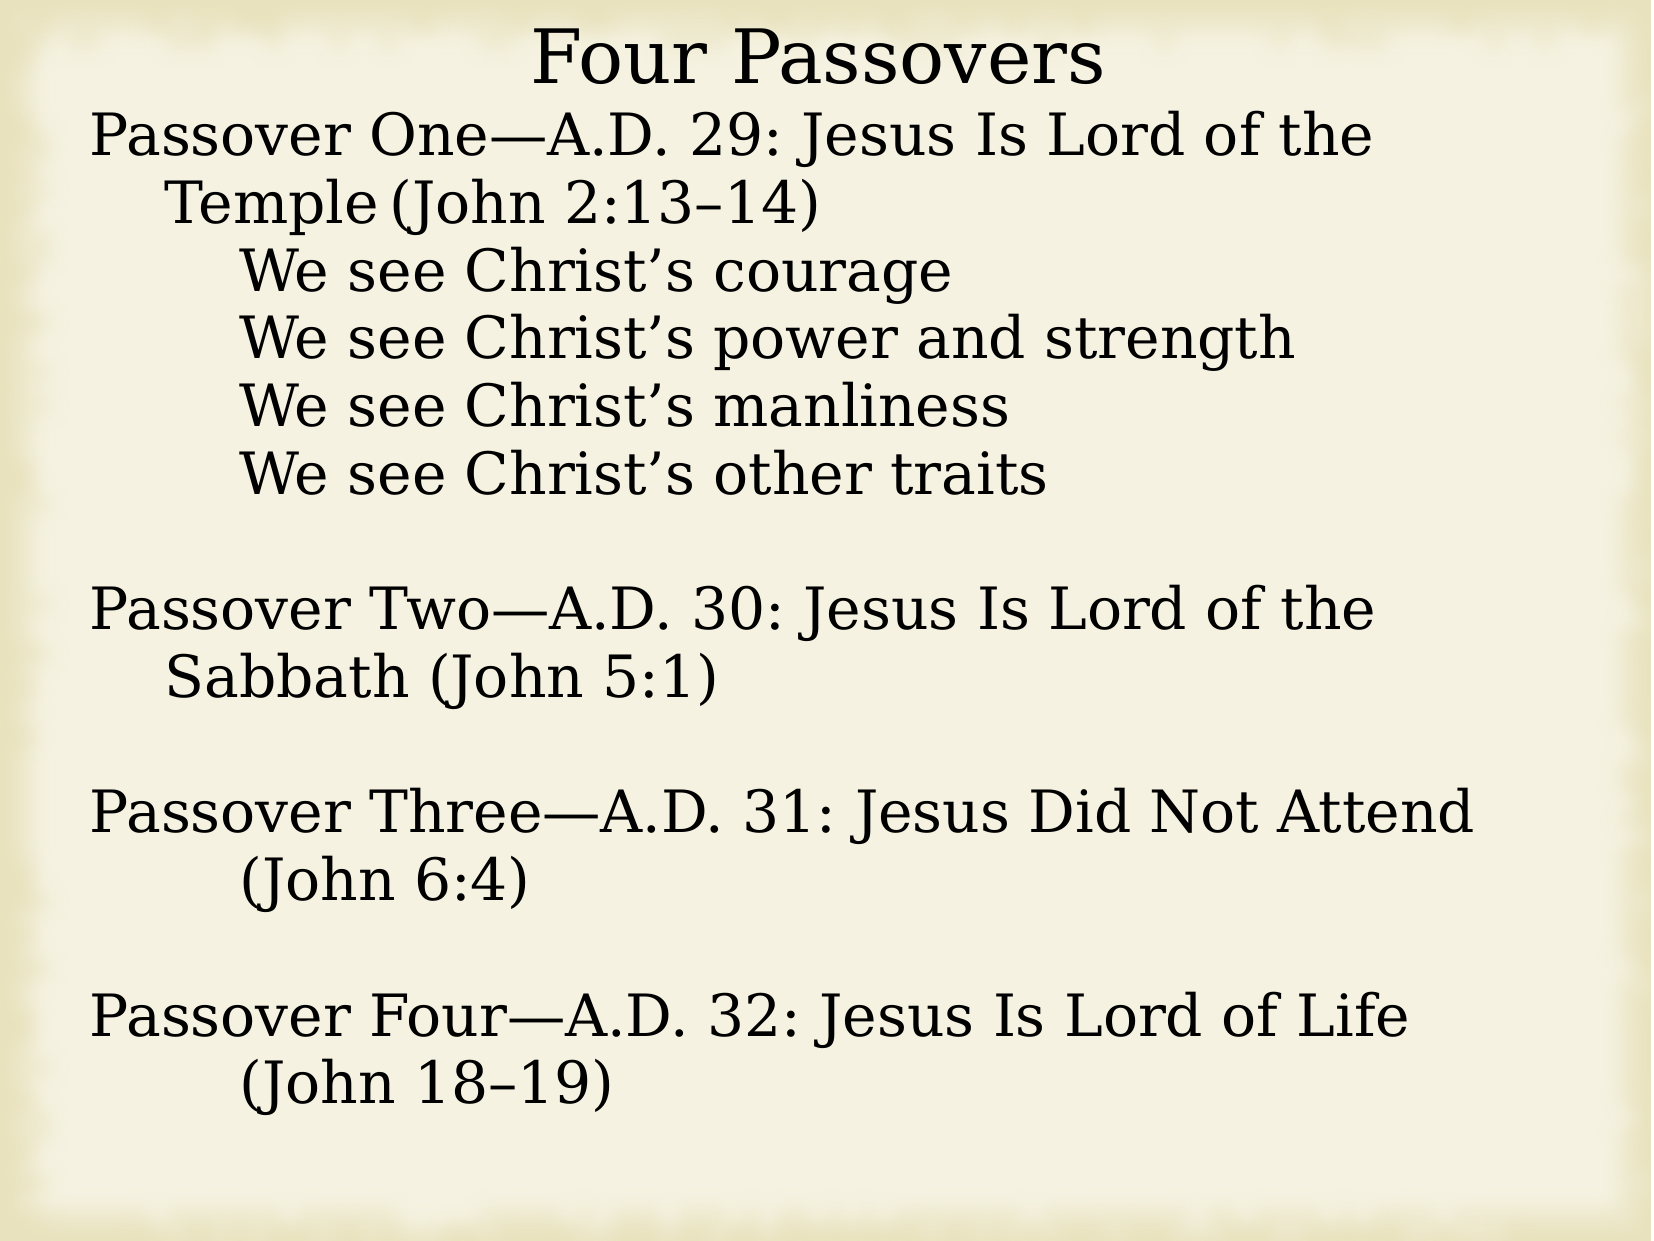

Four Passovers
Passover One—A.D. 29: Jesus Is Lord of the 			Temple	(John 2:13–14)
		We see Christ’s courage
	 	We see Christ’s power and strength
	 	We see Christ’s manliness
	 	We see Christ’s other traits
Passover Two—A.D. 30: Jesus Is Lord of the 			Sabbath (John 5:1)
Passover Three—A.D. 31: Jesus Did Not Attend
		(John 6:4)
Passover Four—A.D. 32: Jesus Is Lord of Life
		(John 18–19)